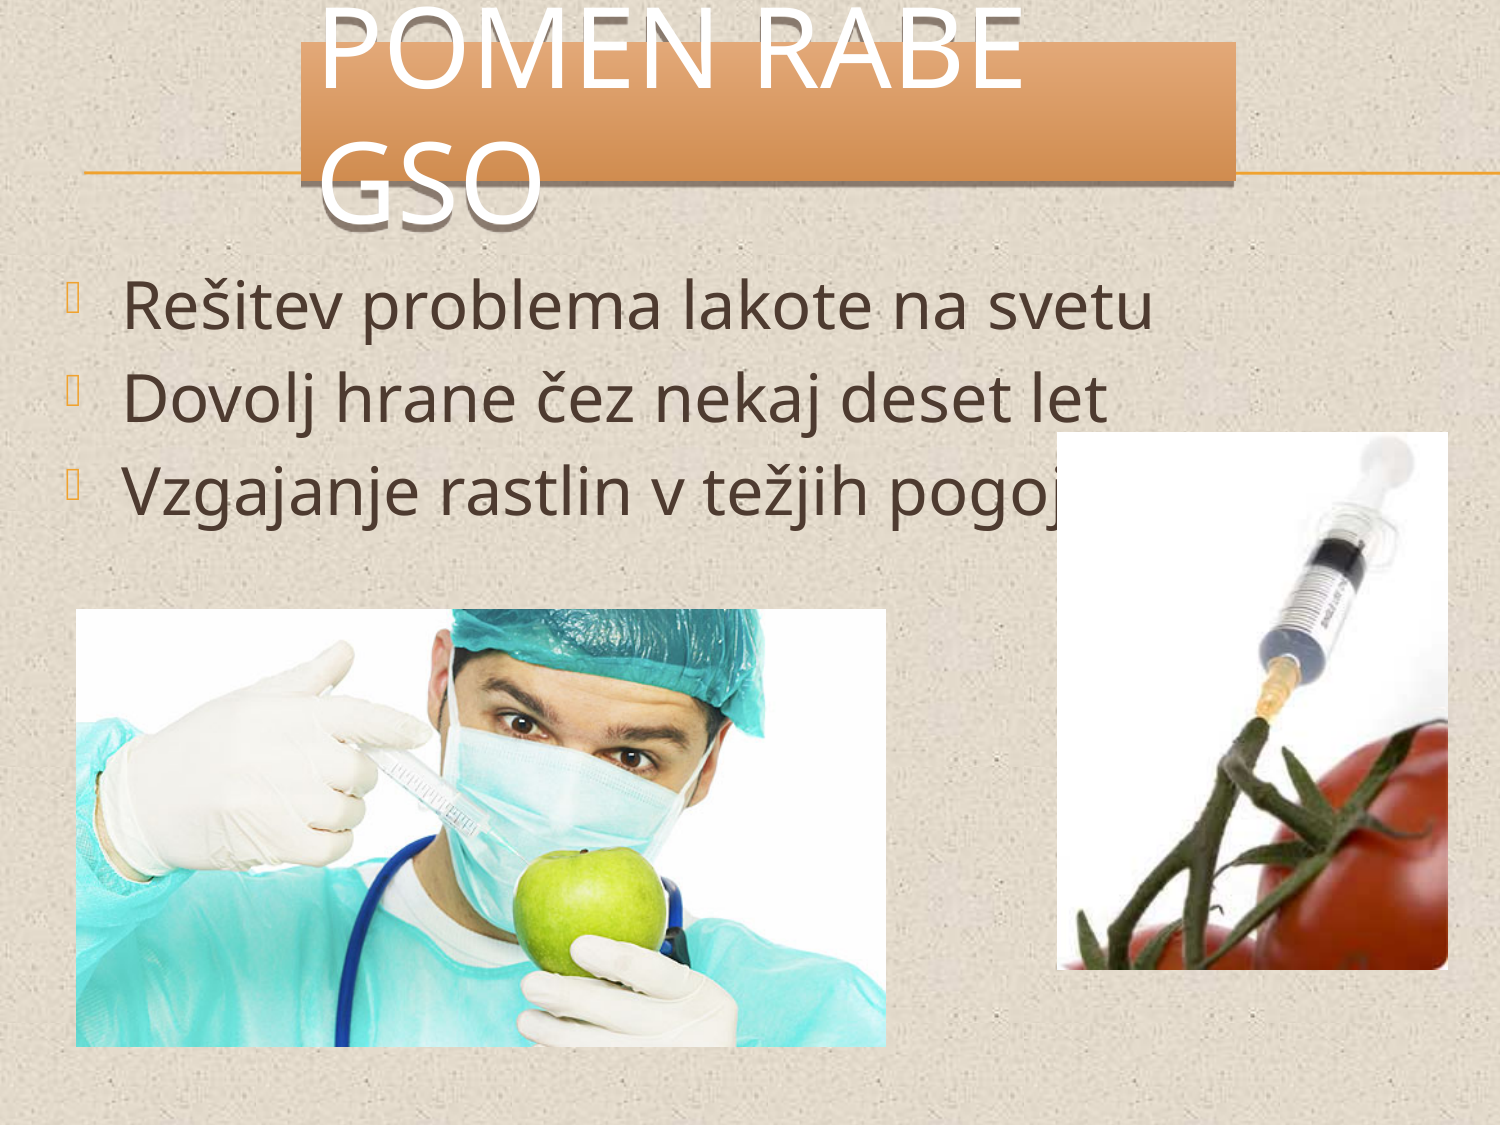

# Pomen rabe gso
Rešitev problema lakote na svetu
Dovolj hrane čez nekaj deset let
Vzgajanje rastlin v težjih pogojih